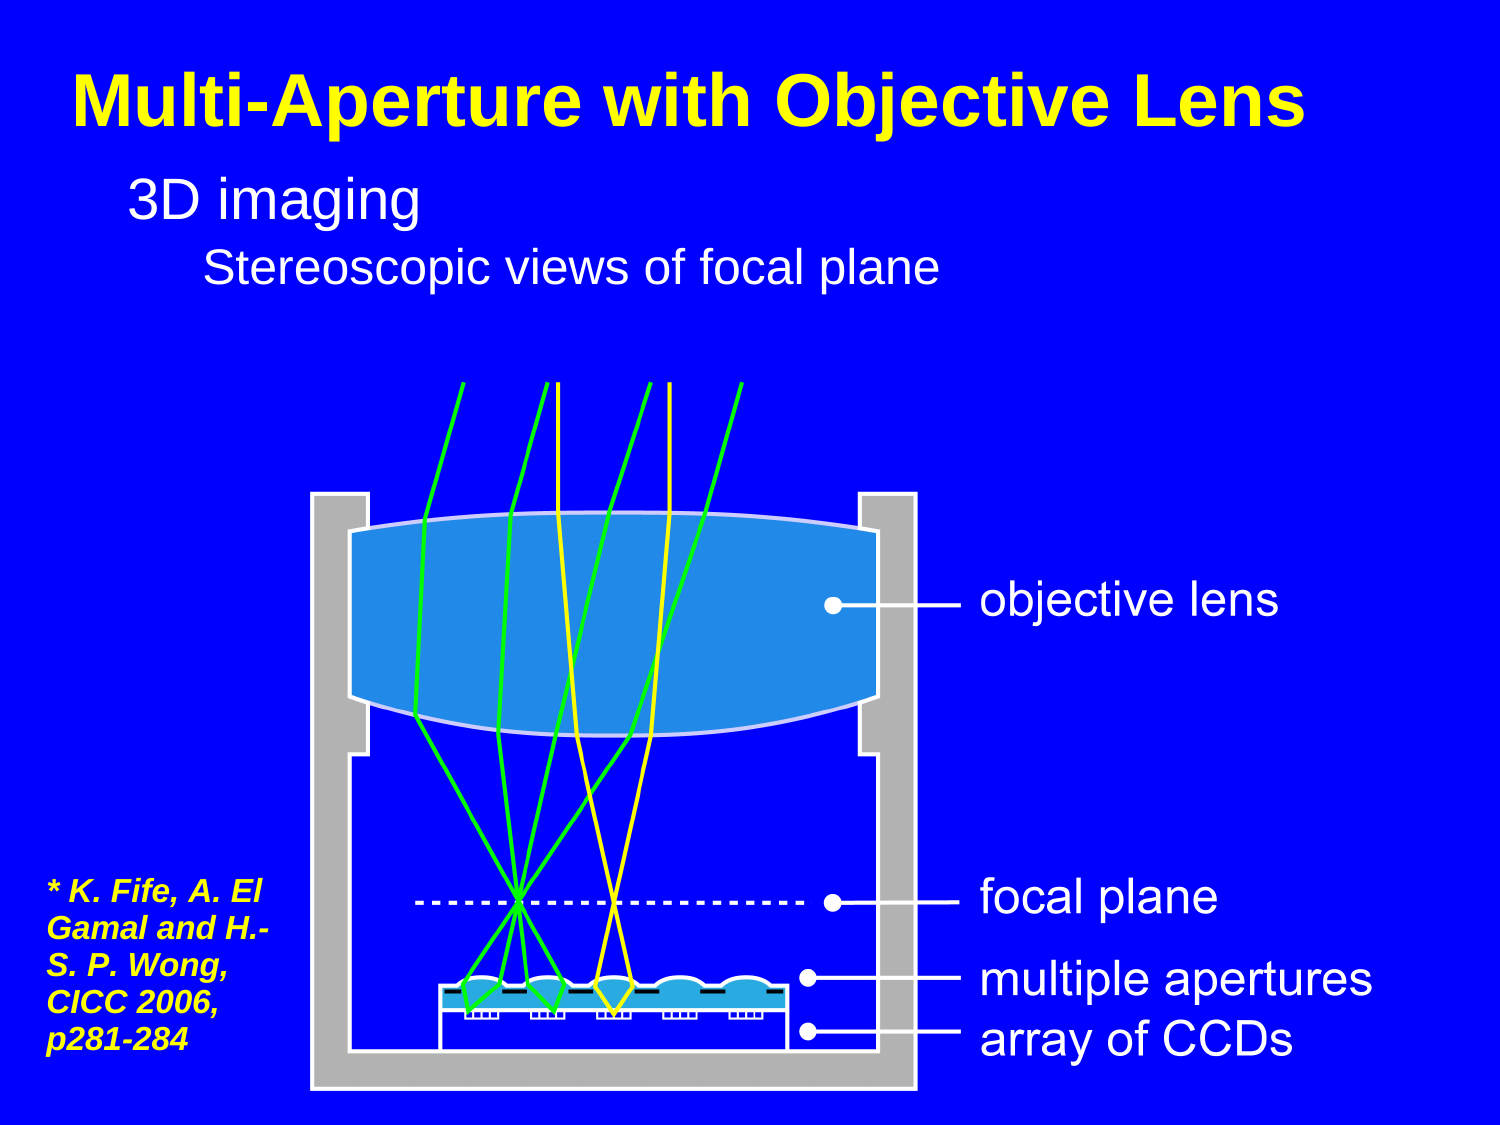

# Multi-Aperture with Objective Lens
3D imaging
Stereoscopic views of focal plane
* K. Fife, A. El Gamal and H.-S. P. Wong, CICC 2006, p281-284